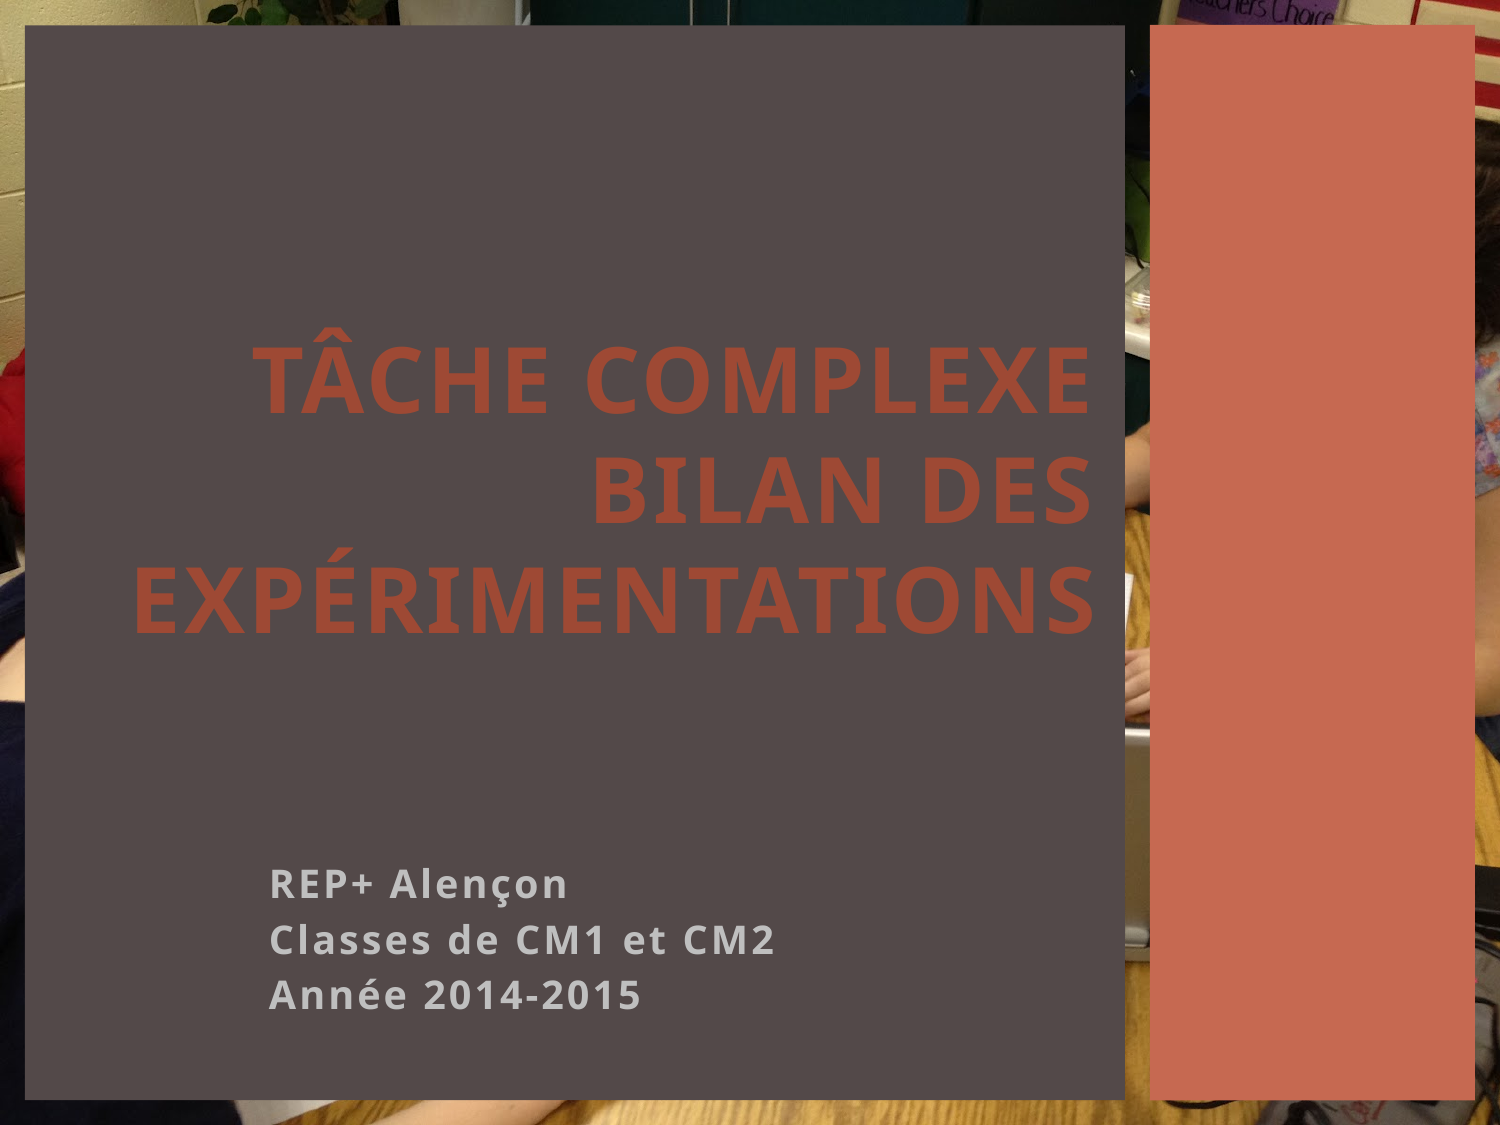

Tâche complexe
Bilan des expérimentations
# REP+ Alençon
Classes de CM1 et CM2
Année 2014-2015